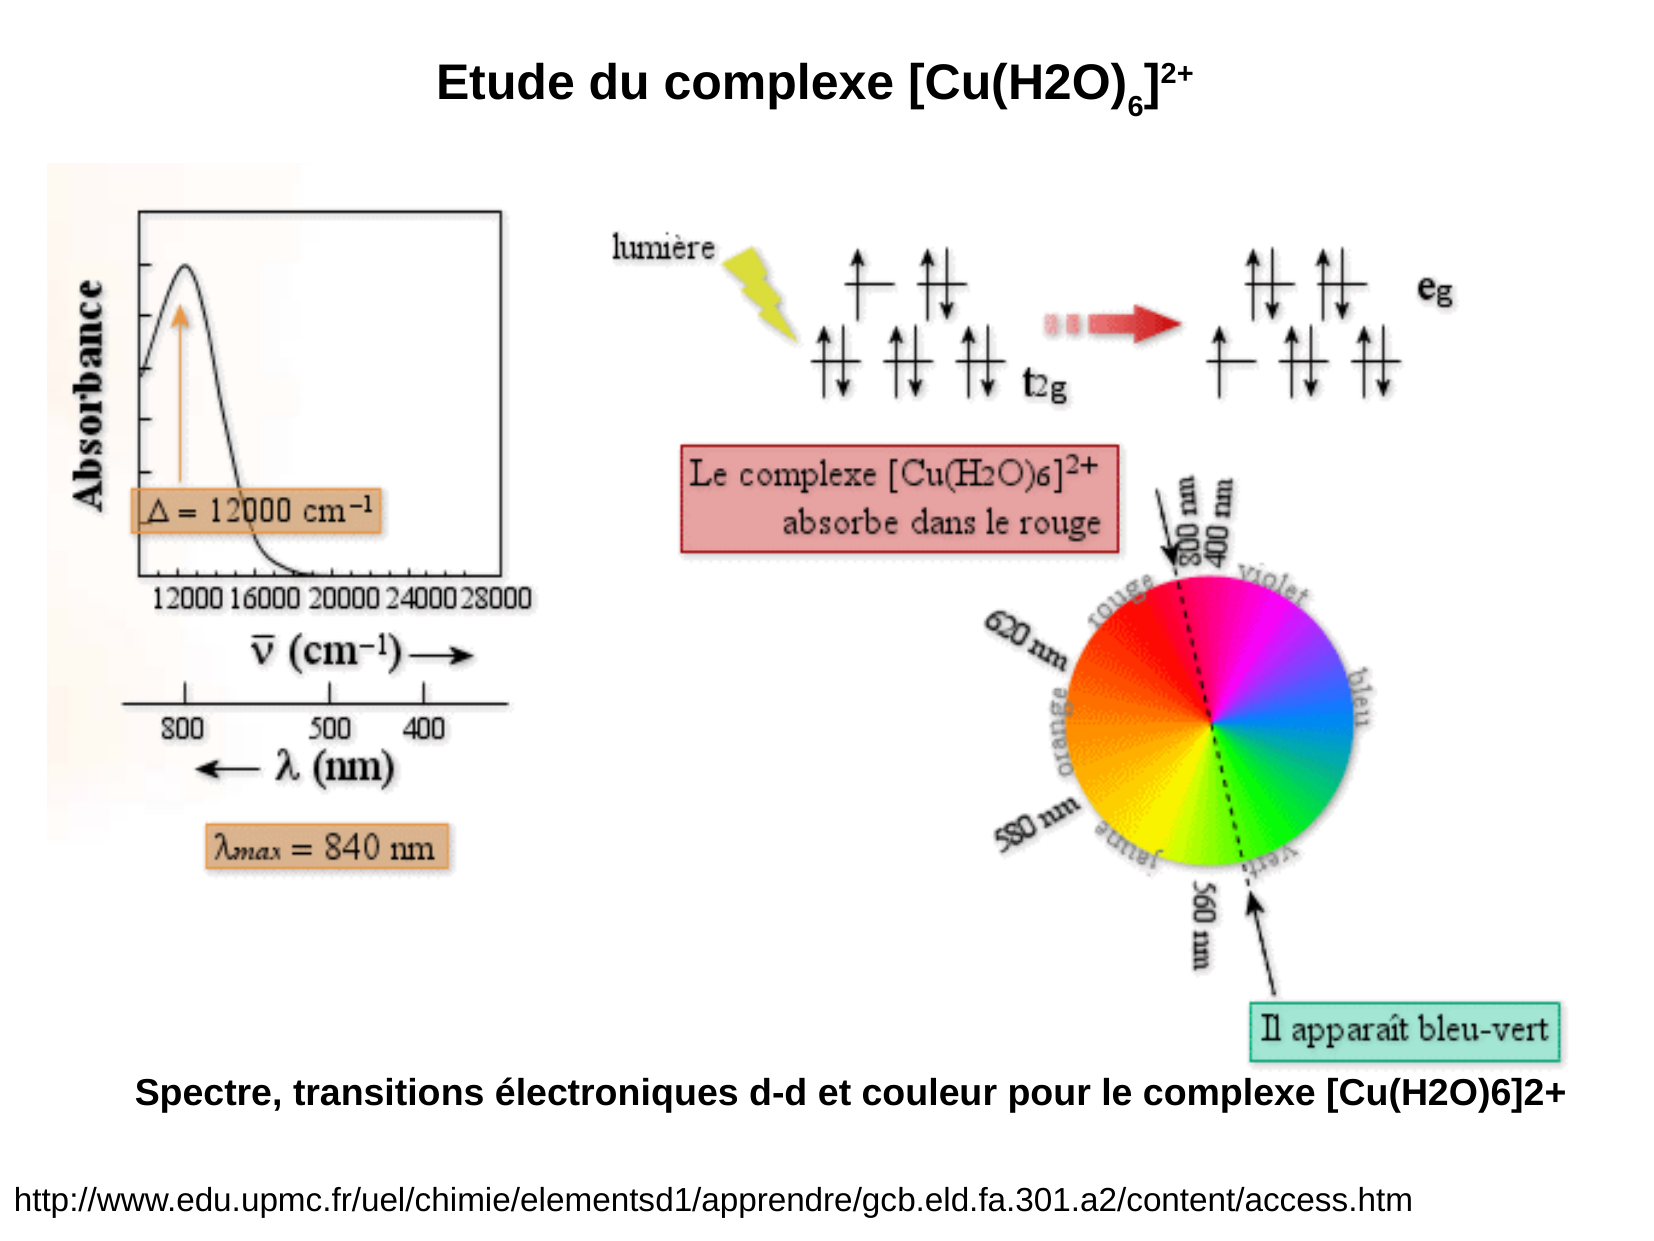

Etude du complexe [Cu(H2O)6]2+
Spectre, transitions électroniques d-d et couleur pour le complexe [Cu(H2O)6]2+
http://www.edu.upmc.fr/uel/chimie/elementsd1/apprendre/gcb.eld.fa.301.a2/content/access.htm